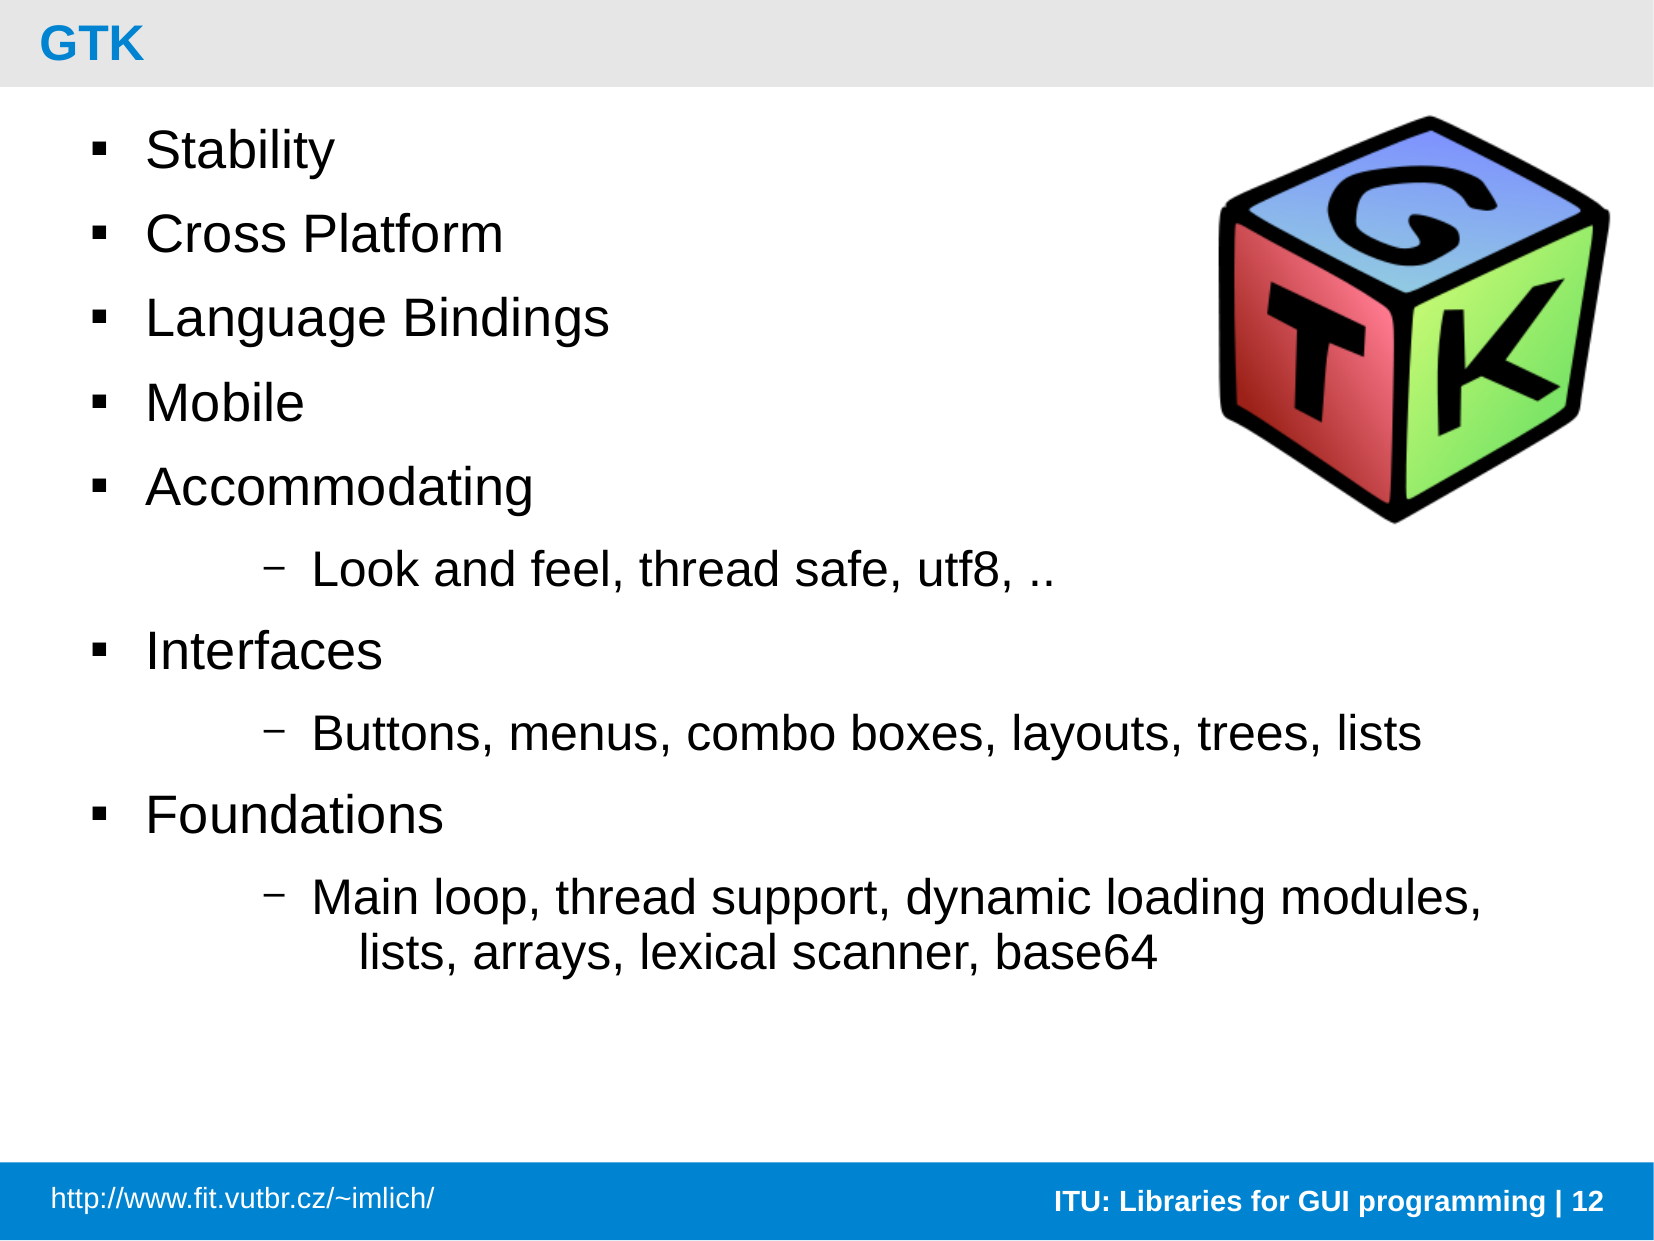

# GTK
Stability
Cross Platform
Language Bindings
Mobile
Accommodating
Look and feel, thread safe, utf8, ..
Interfaces
Buttons, menus, combo boxes, layouts, trees, lists
Foundations
Main loop, thread support, dynamic loading modules, lists, arrays, lexical scanner, base64